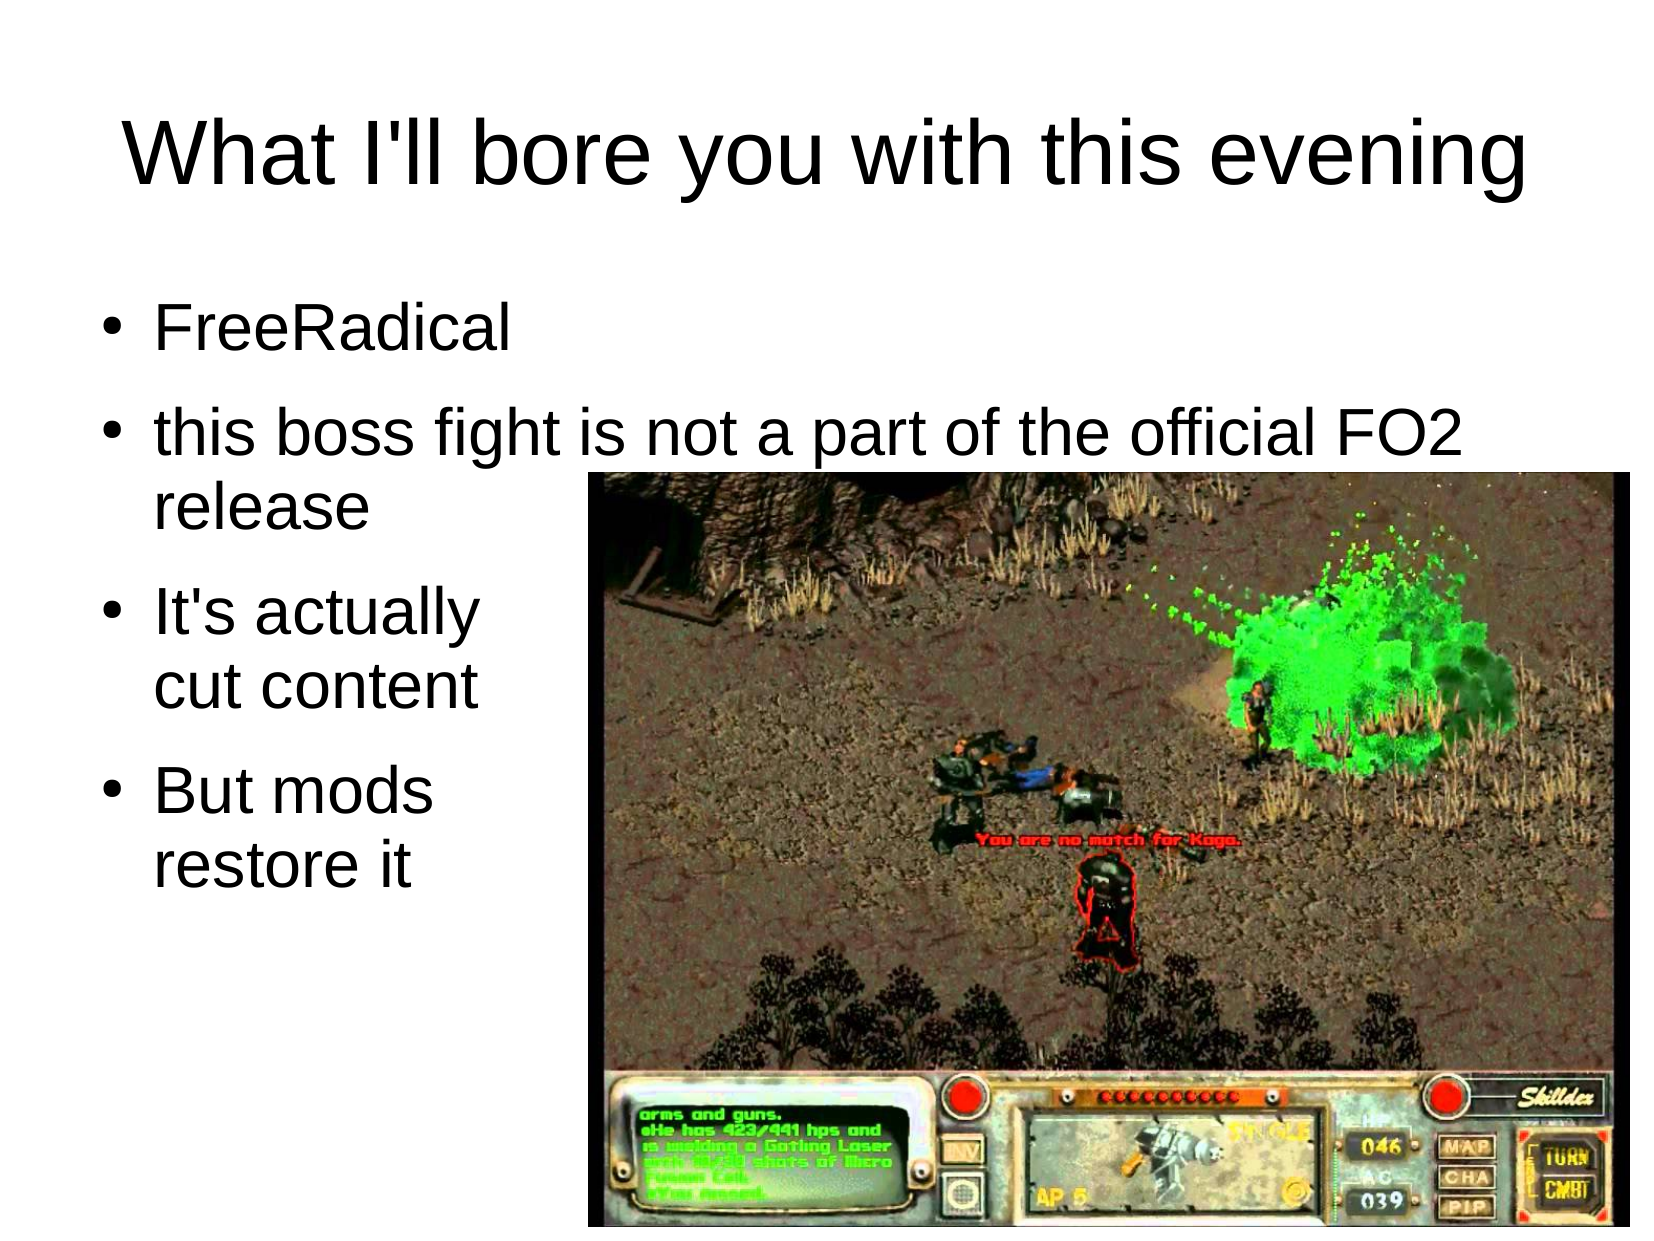

# What I'll bore you with this evening
FreeRadical
this boss fight is not a part of the official FO2
release
It's actually
cut content
But mods
restore it